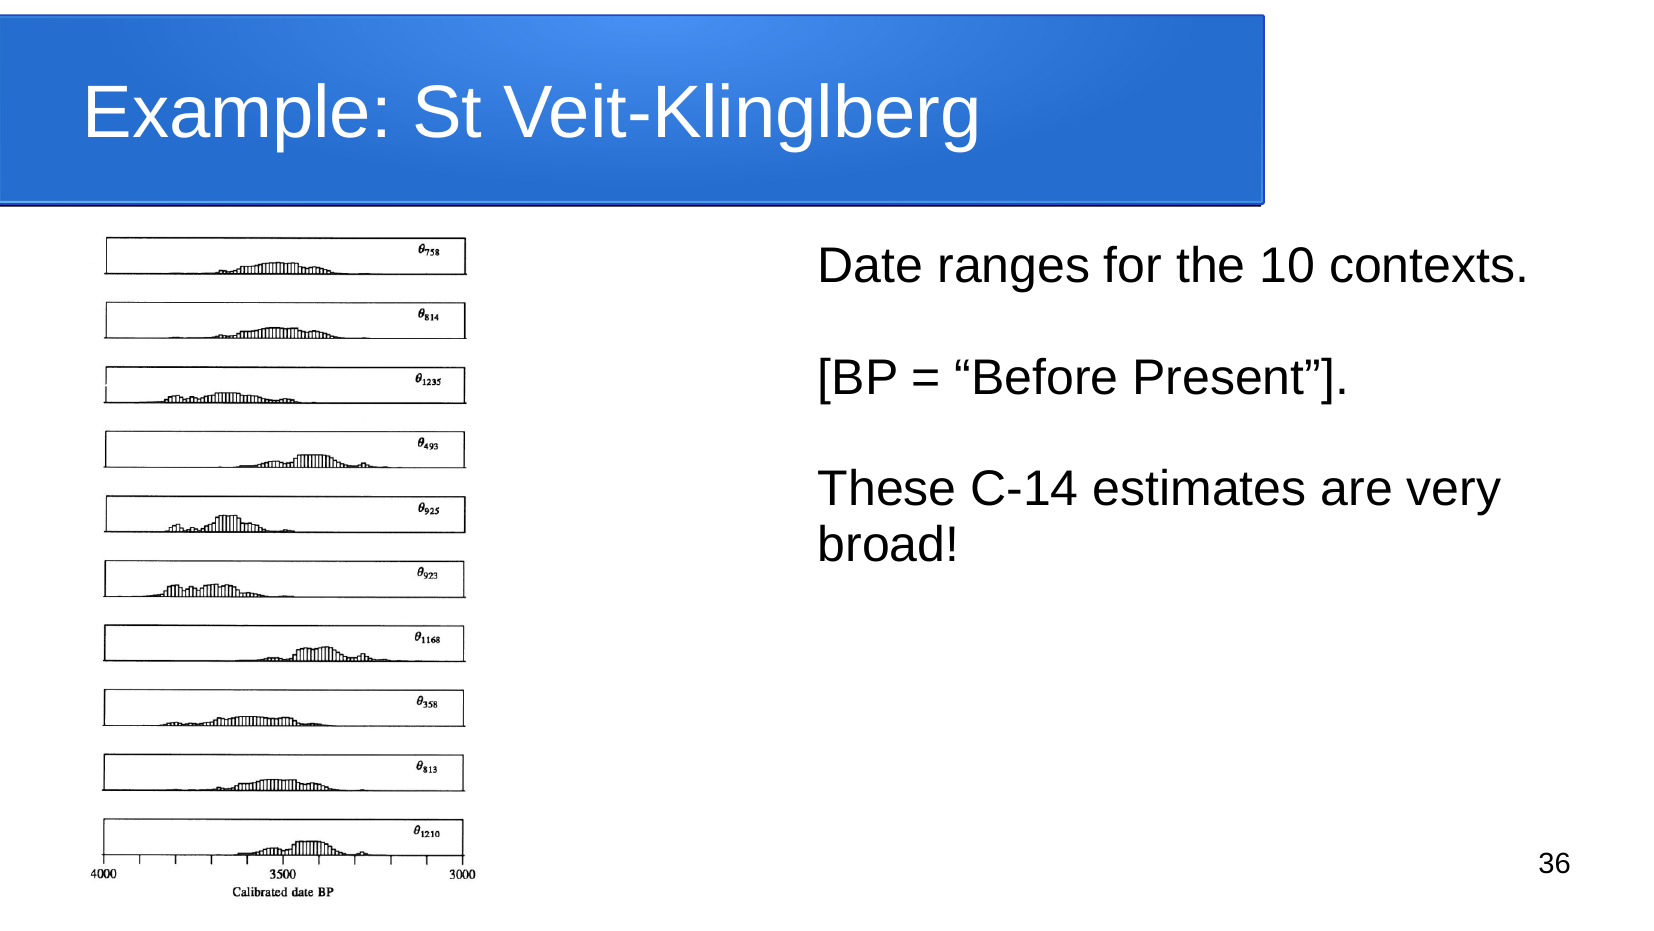

# Example: St Veit-Klinglberg
Date ranges for the 10 contexts.
[BP = “Before Present”].
These C-14 estimates are very broad!
RDB, U3A, 2nd March
36